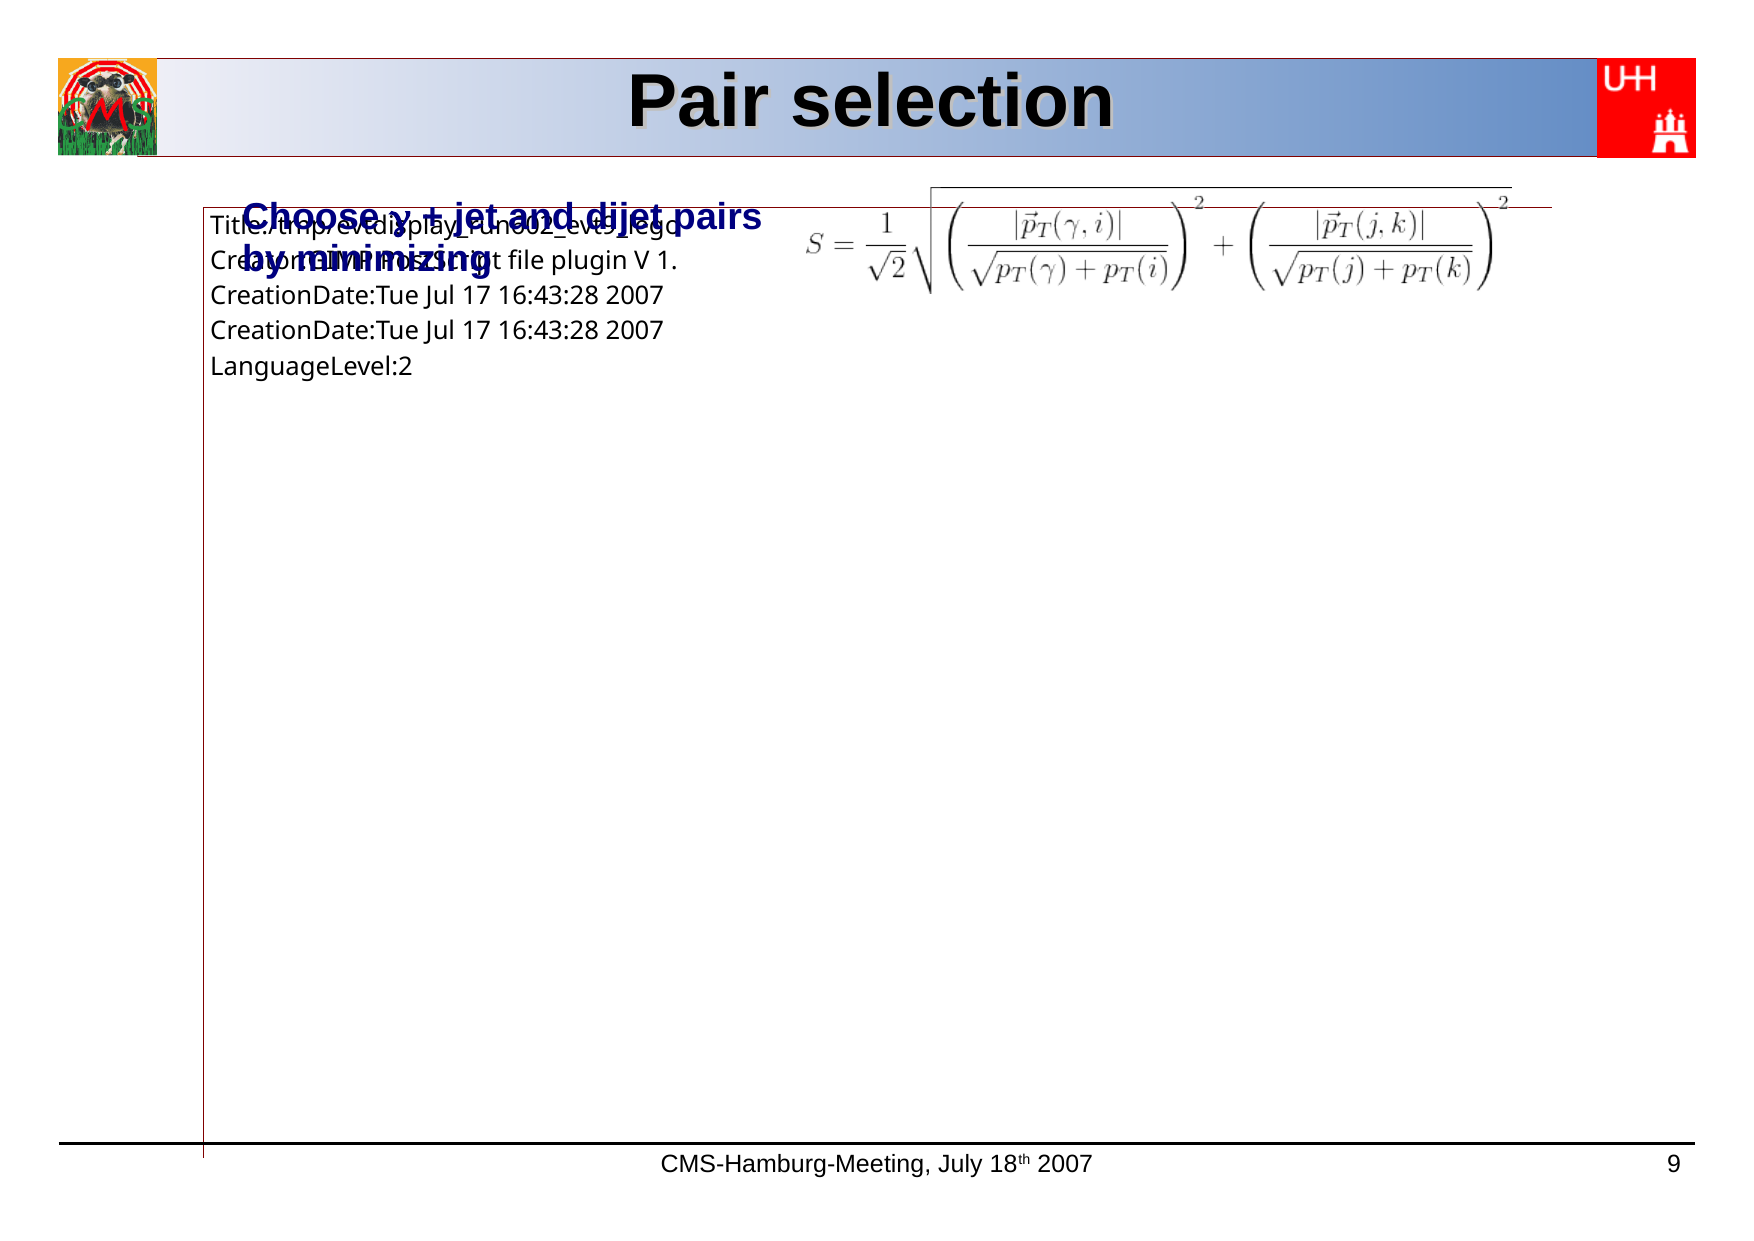

Pair selection
Choose  + jet and dijet pairs
by minimizing
CMS-Hamburg-Meeting, July 18th 2007